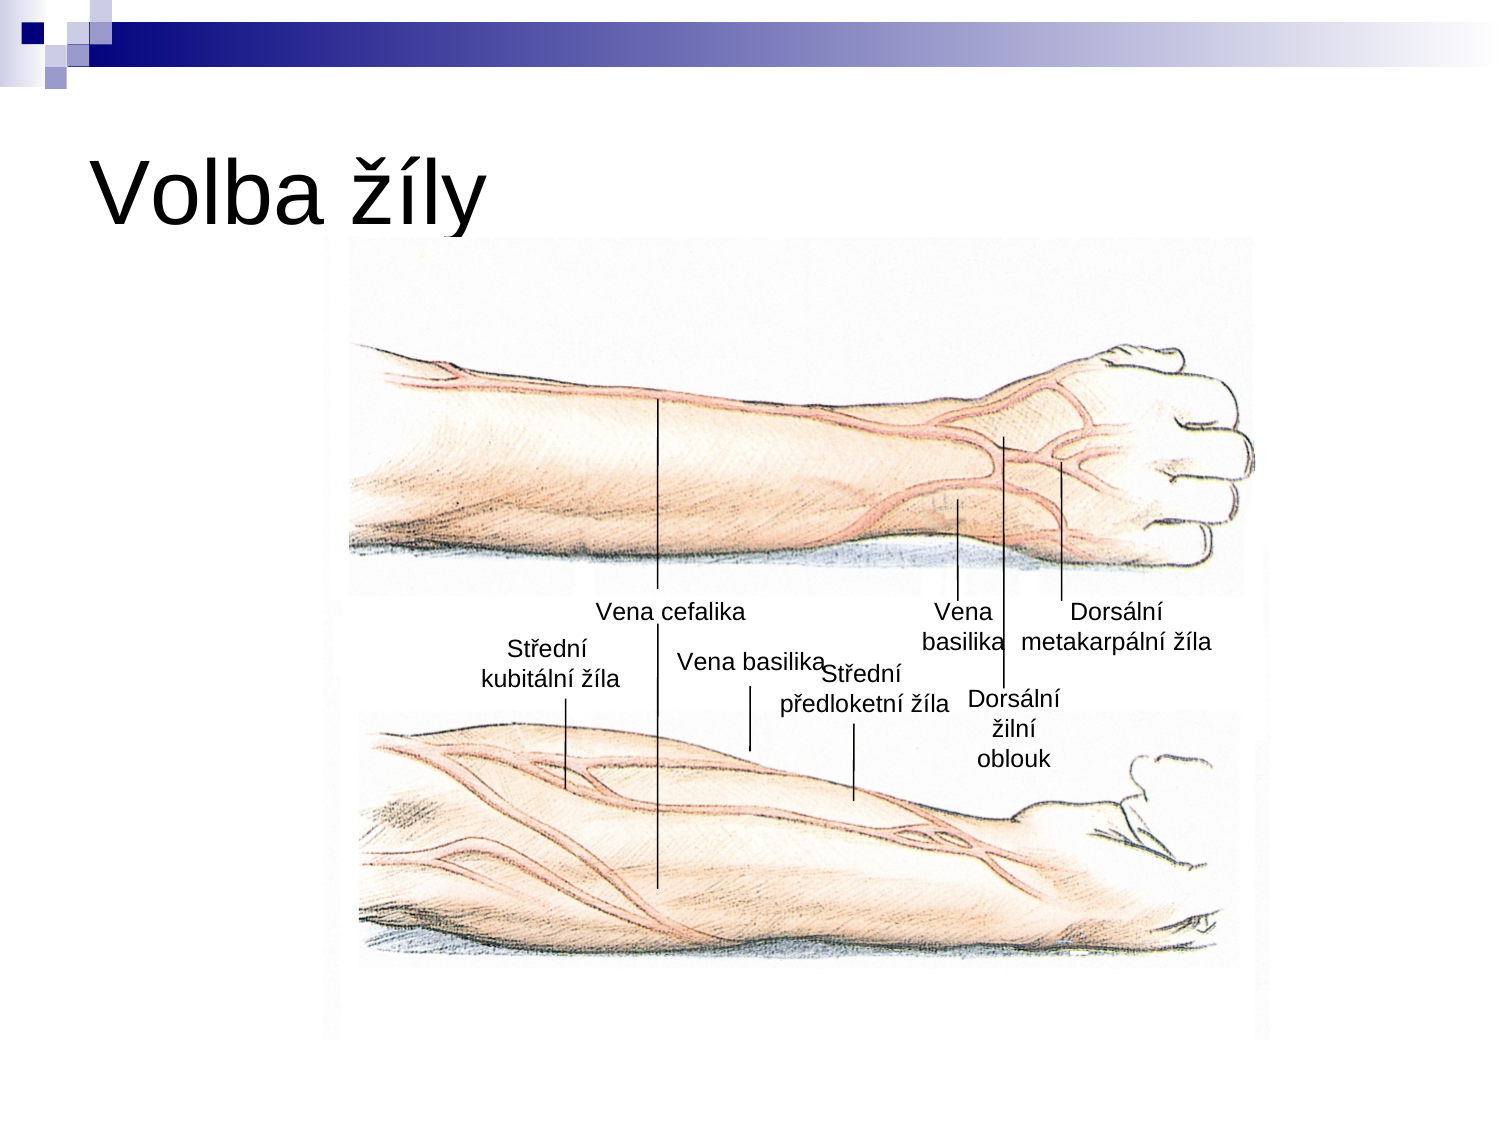

# Volba žíly
Vena cefalika
Vena
basilika
Dorsální
metakarpální žíla
Střední
kubitální žíla
Vena basilika
Střední
předloketní žíla
Dorsální
žilní
oblouk